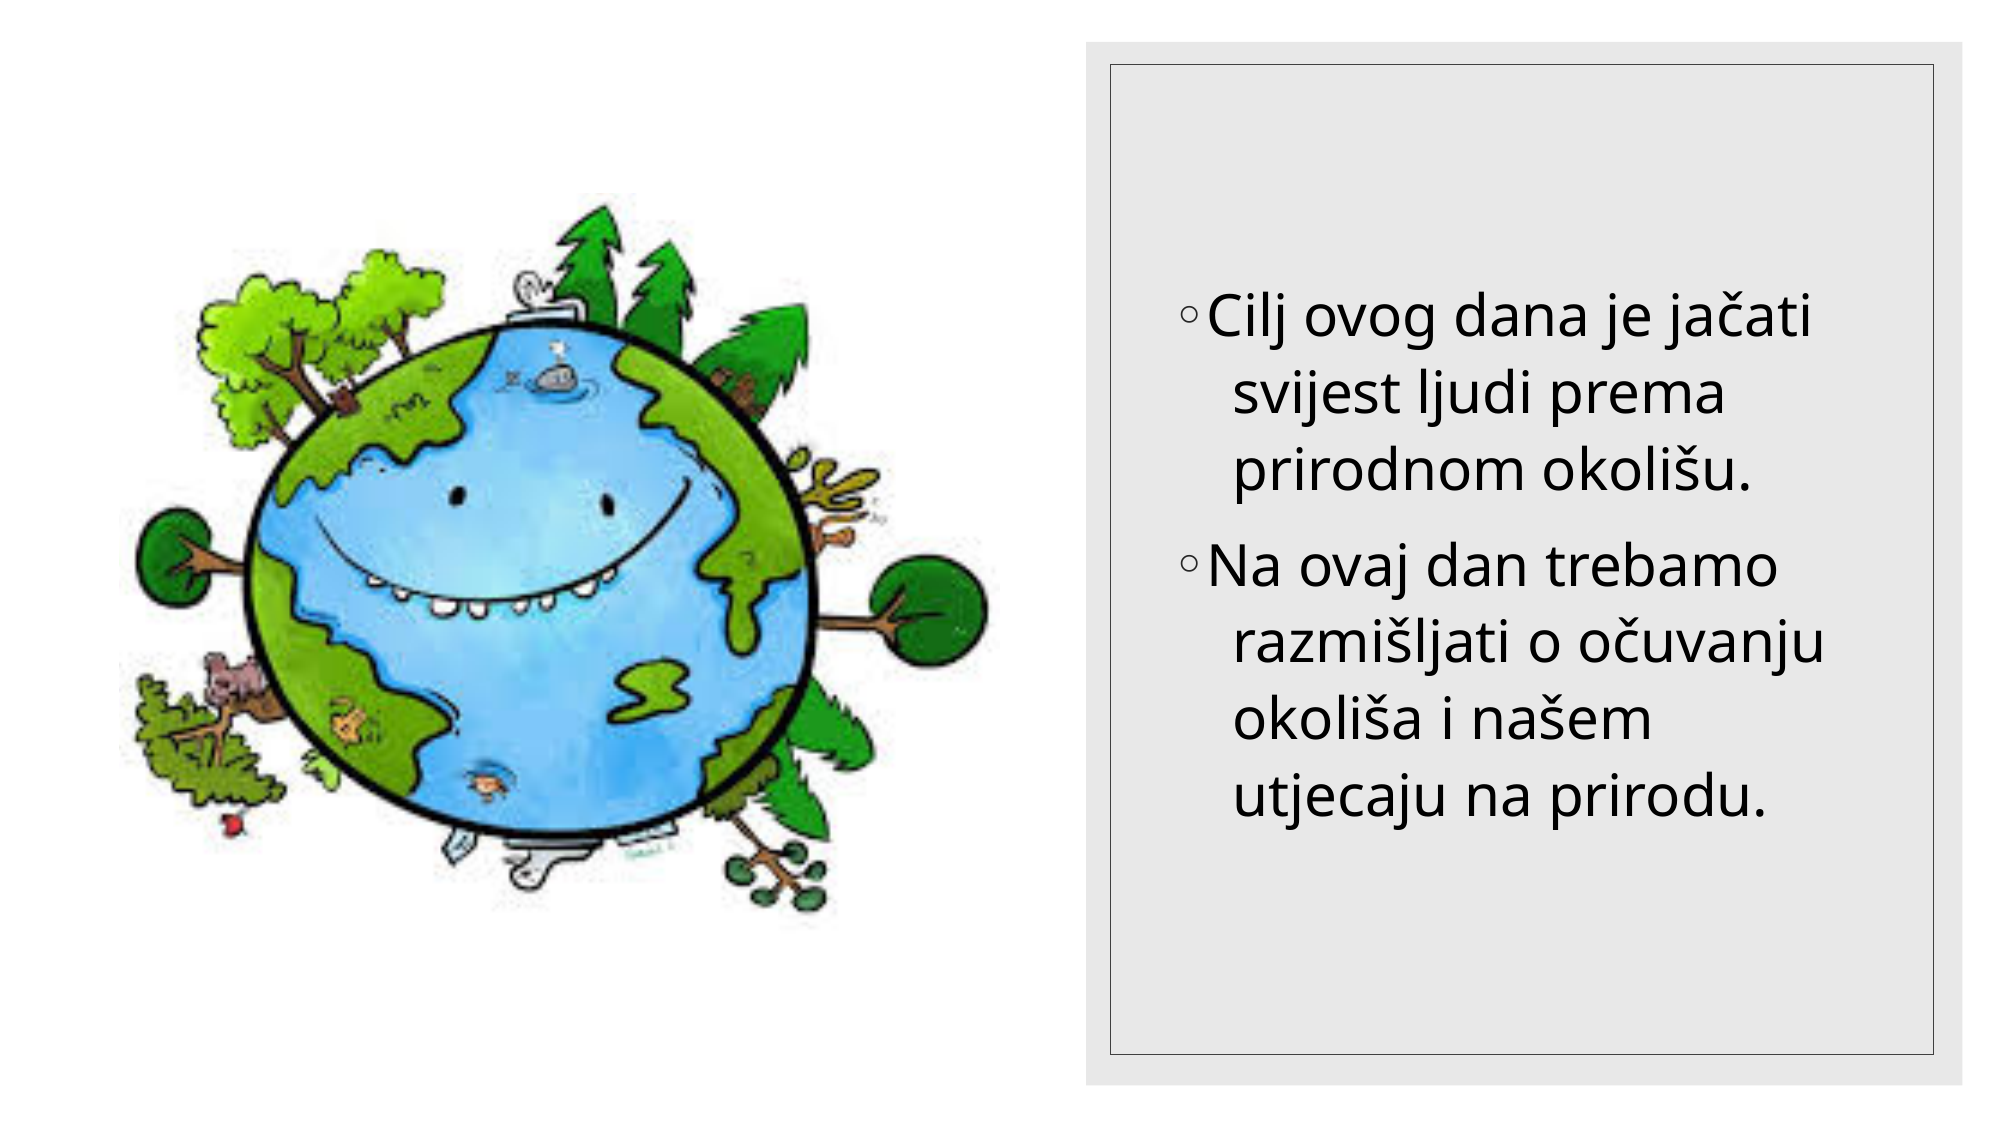

# Cilj ovog dana je jačati svijest ljudi prema prirodnom okolišu.
Na ovaj dan trebamo razmišljati o očuvanju okoliša i našem utjecaju na prirodu.